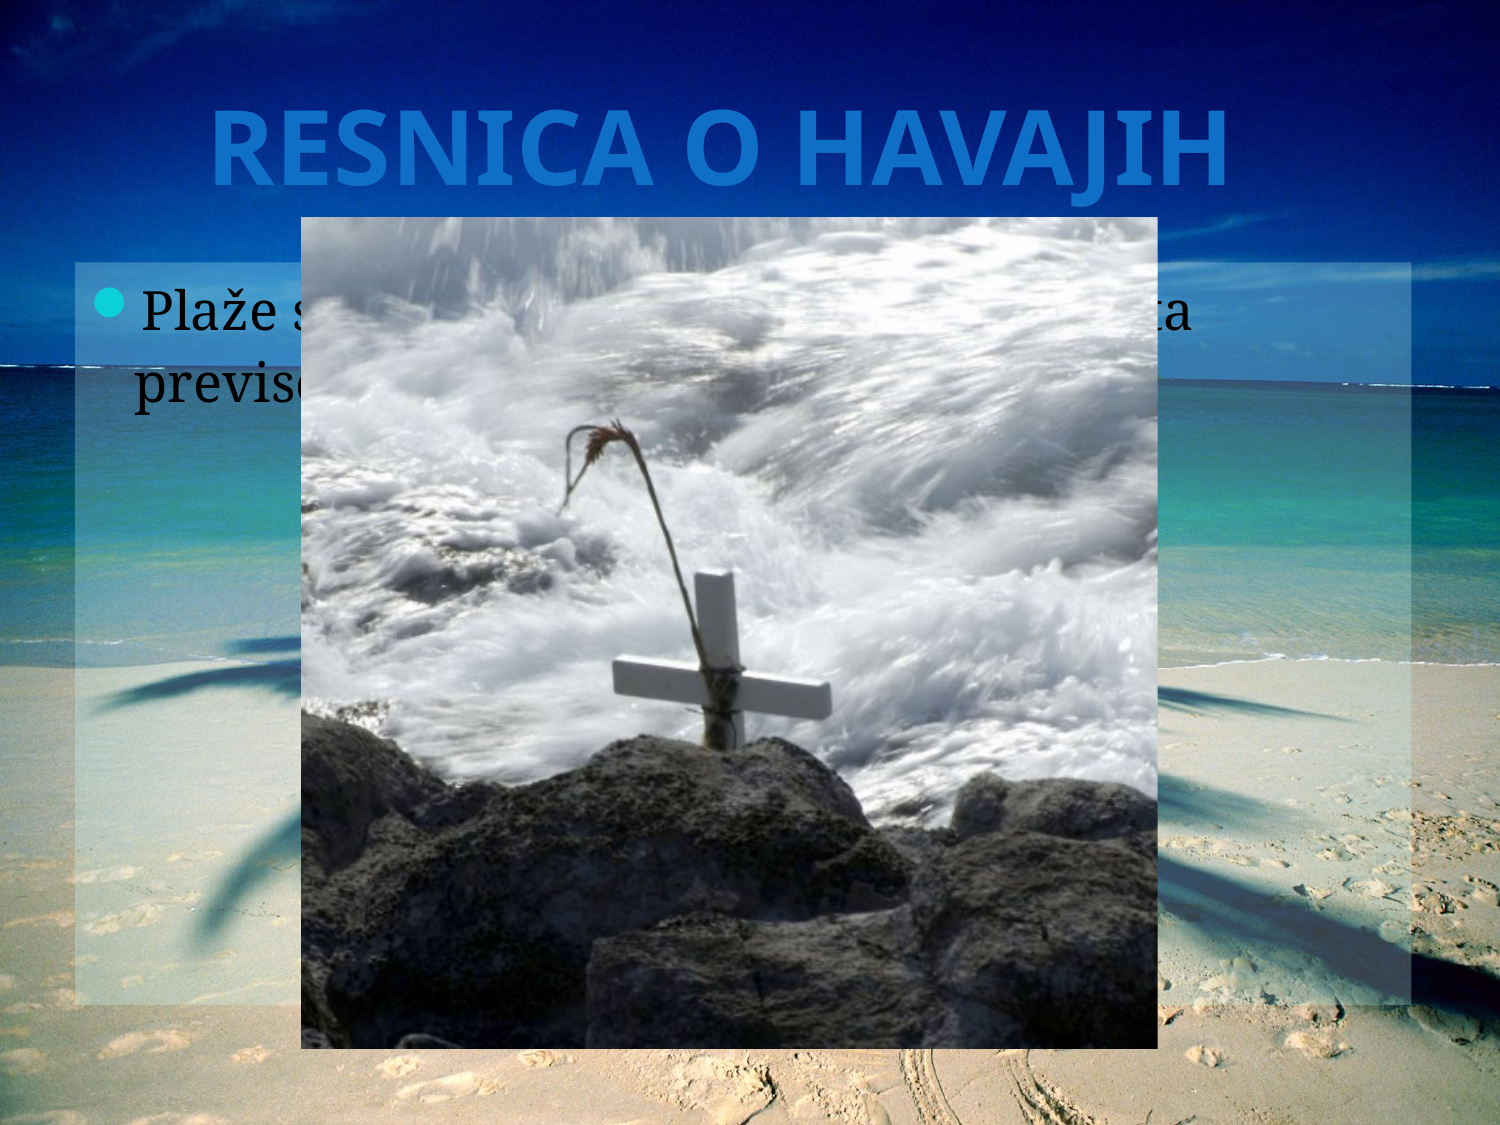

# RESNICA O HAVAJIH
Plaže so sanjske, a so skoraj polovico leta previsoki valovi za plavanje